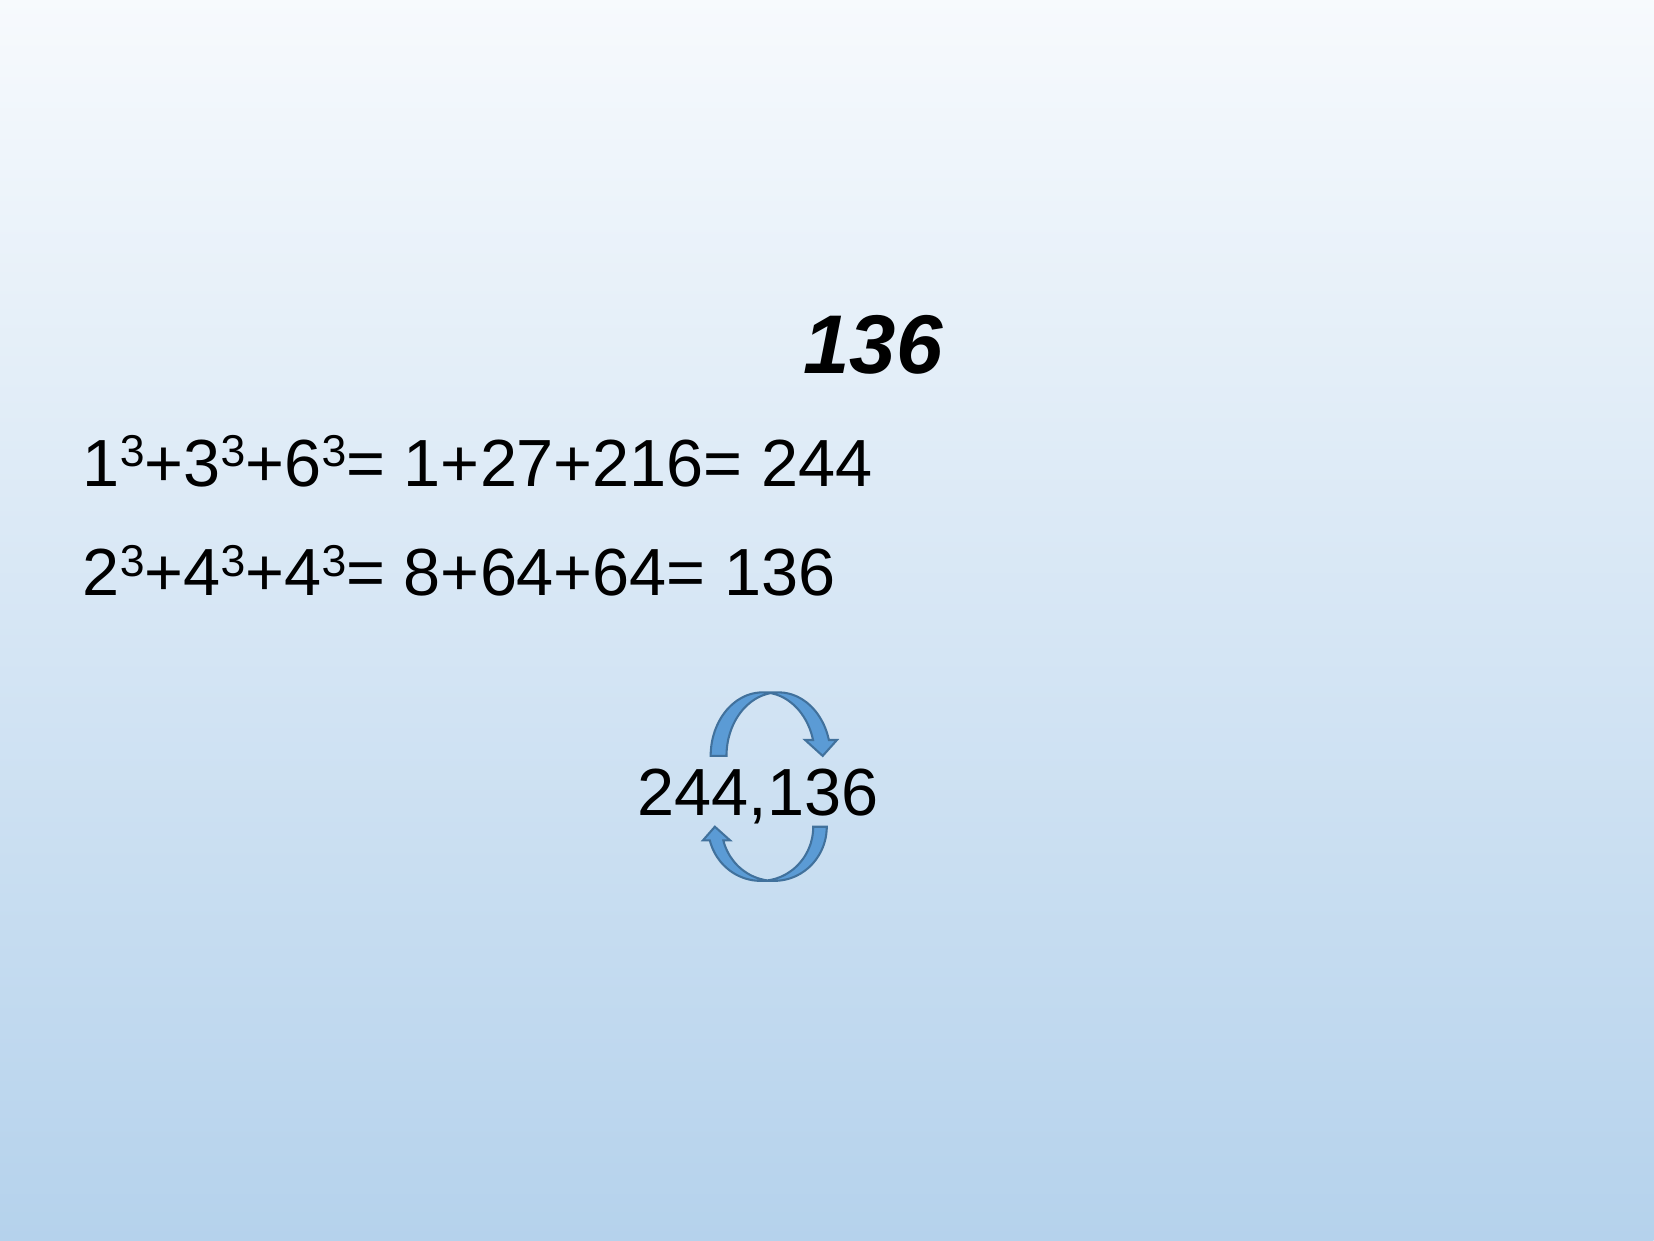

#
 136
13+33+63= 1+27+216= 244
23+43+43= 8+64+64= 136
 244,136